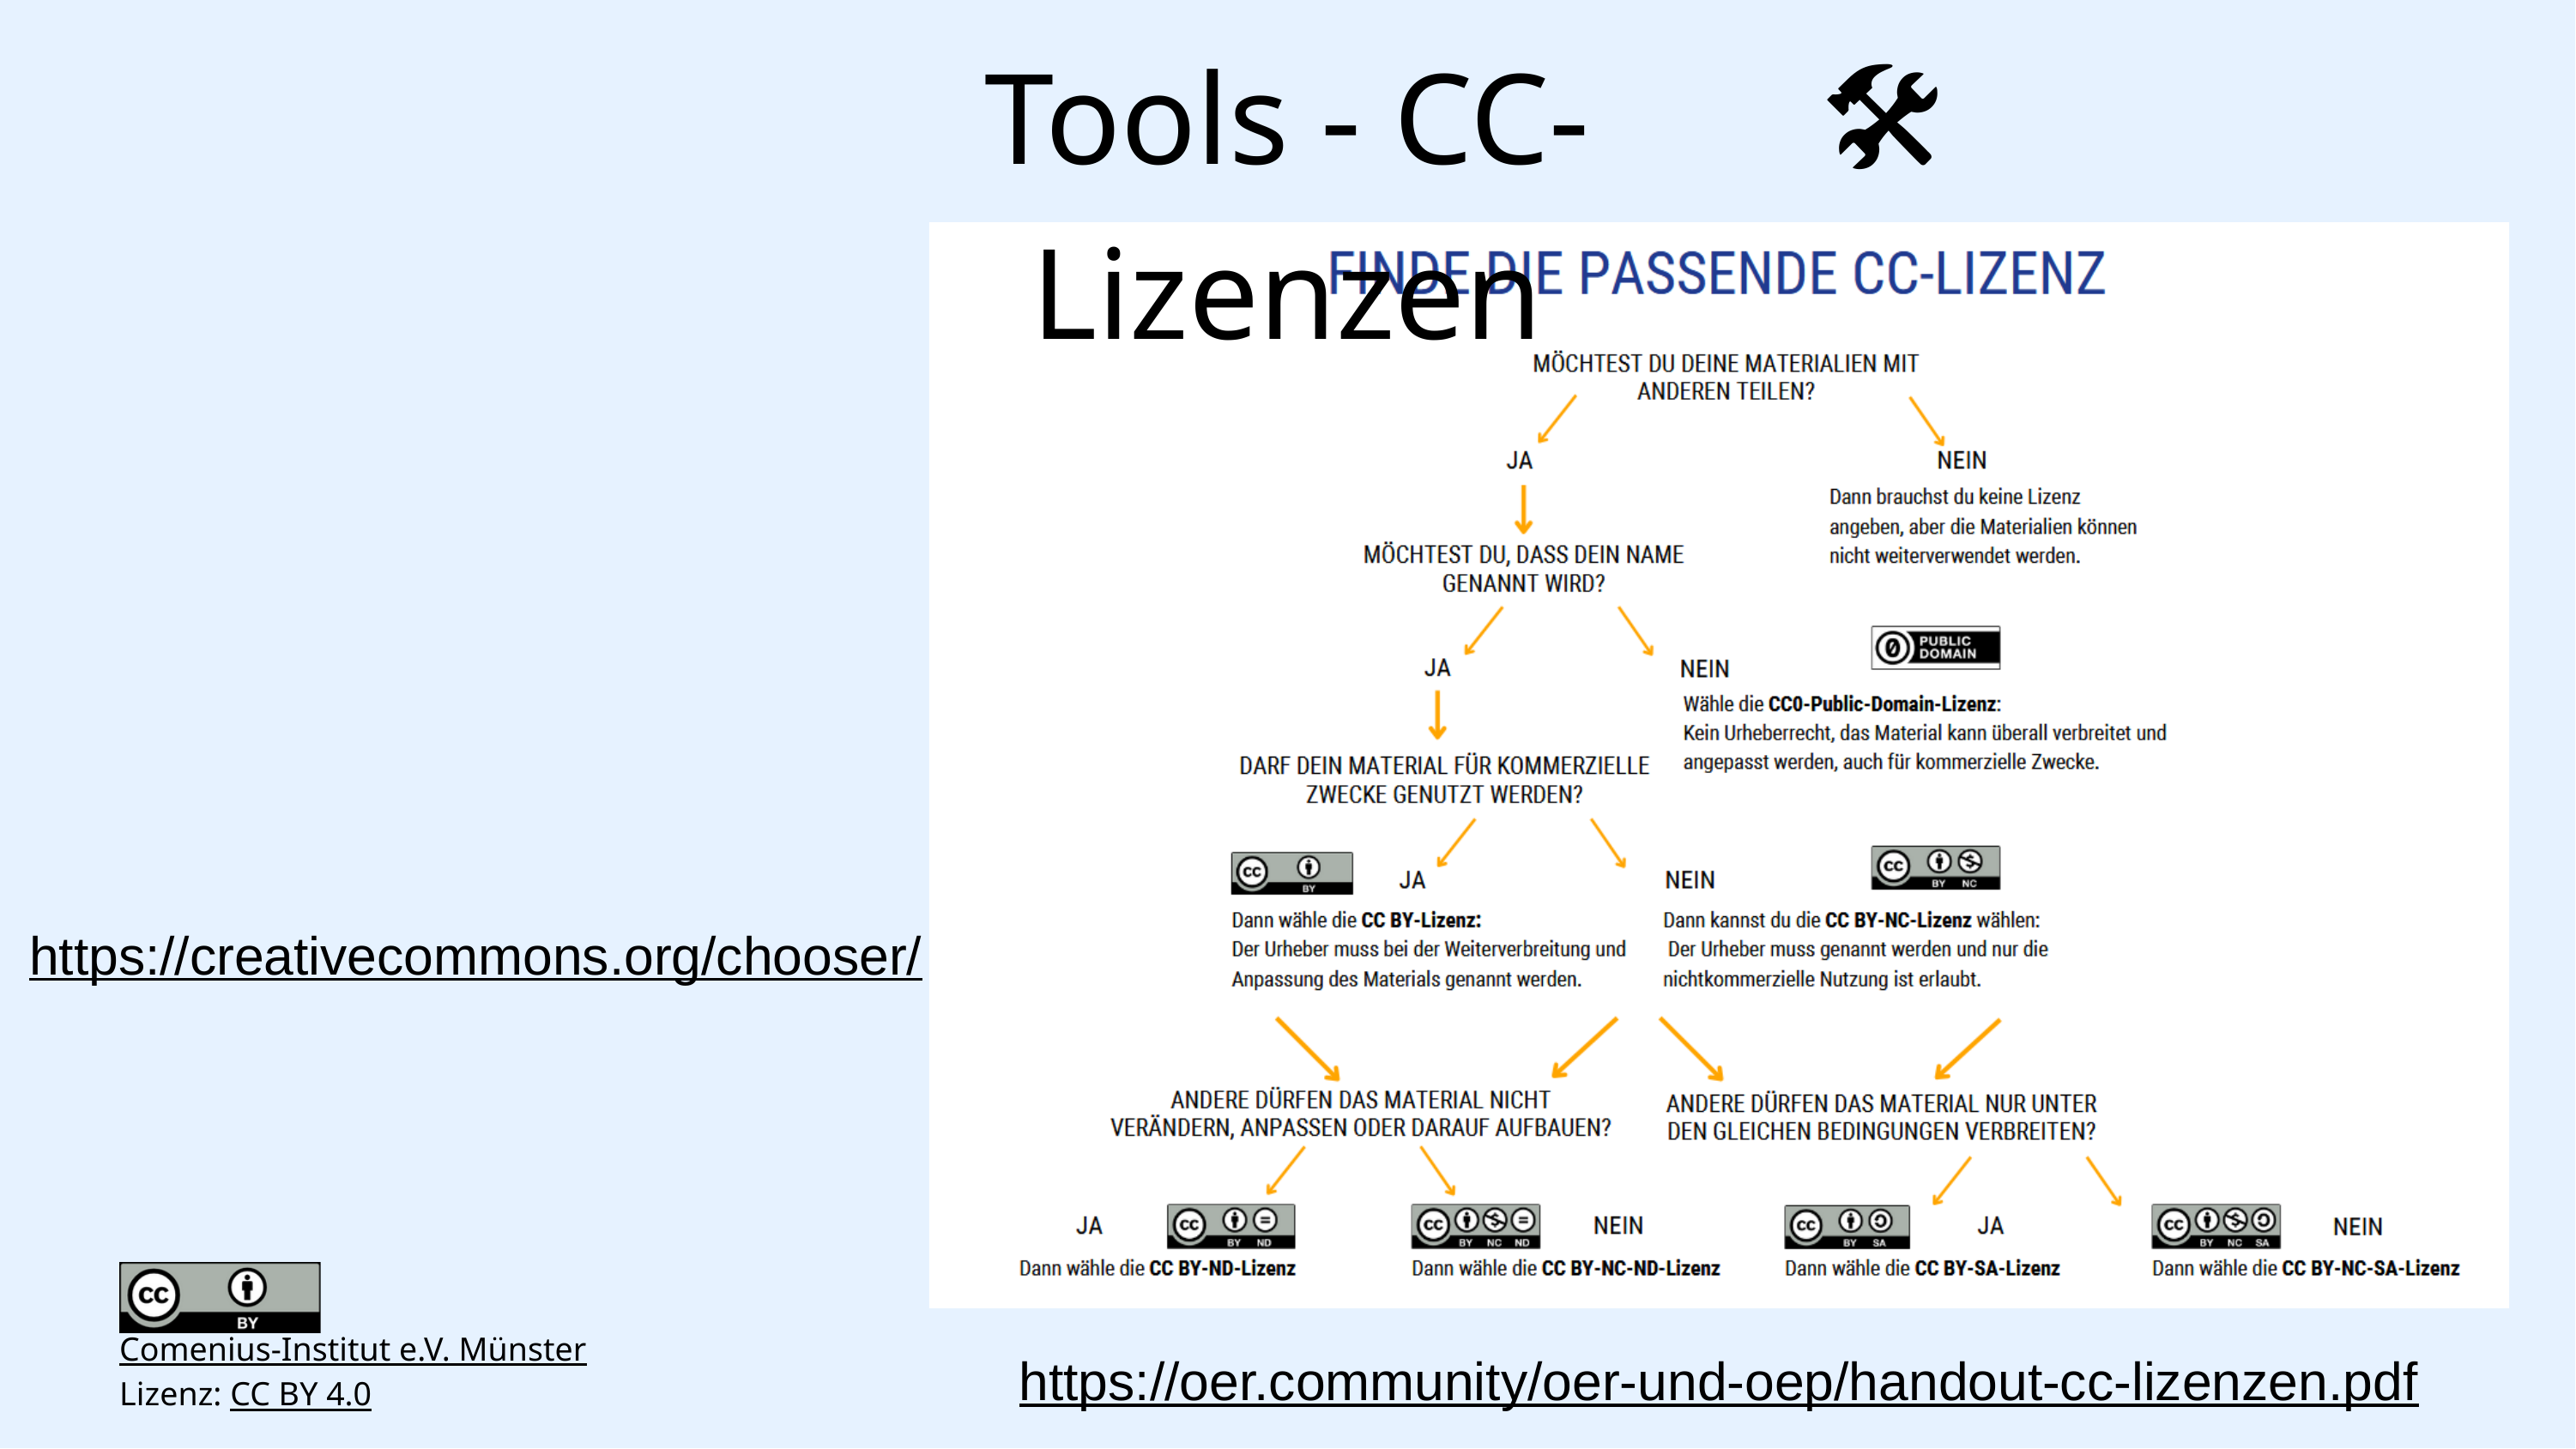

🛠️
Tools - CC-Lizenzen
https://creativecommons.org/chooser/
Comenius-Institut e.V. Münster
Lizenz: CC BY 4.0
https://oer.community/oer-und-oep/handout-cc-lizenzen.pdf